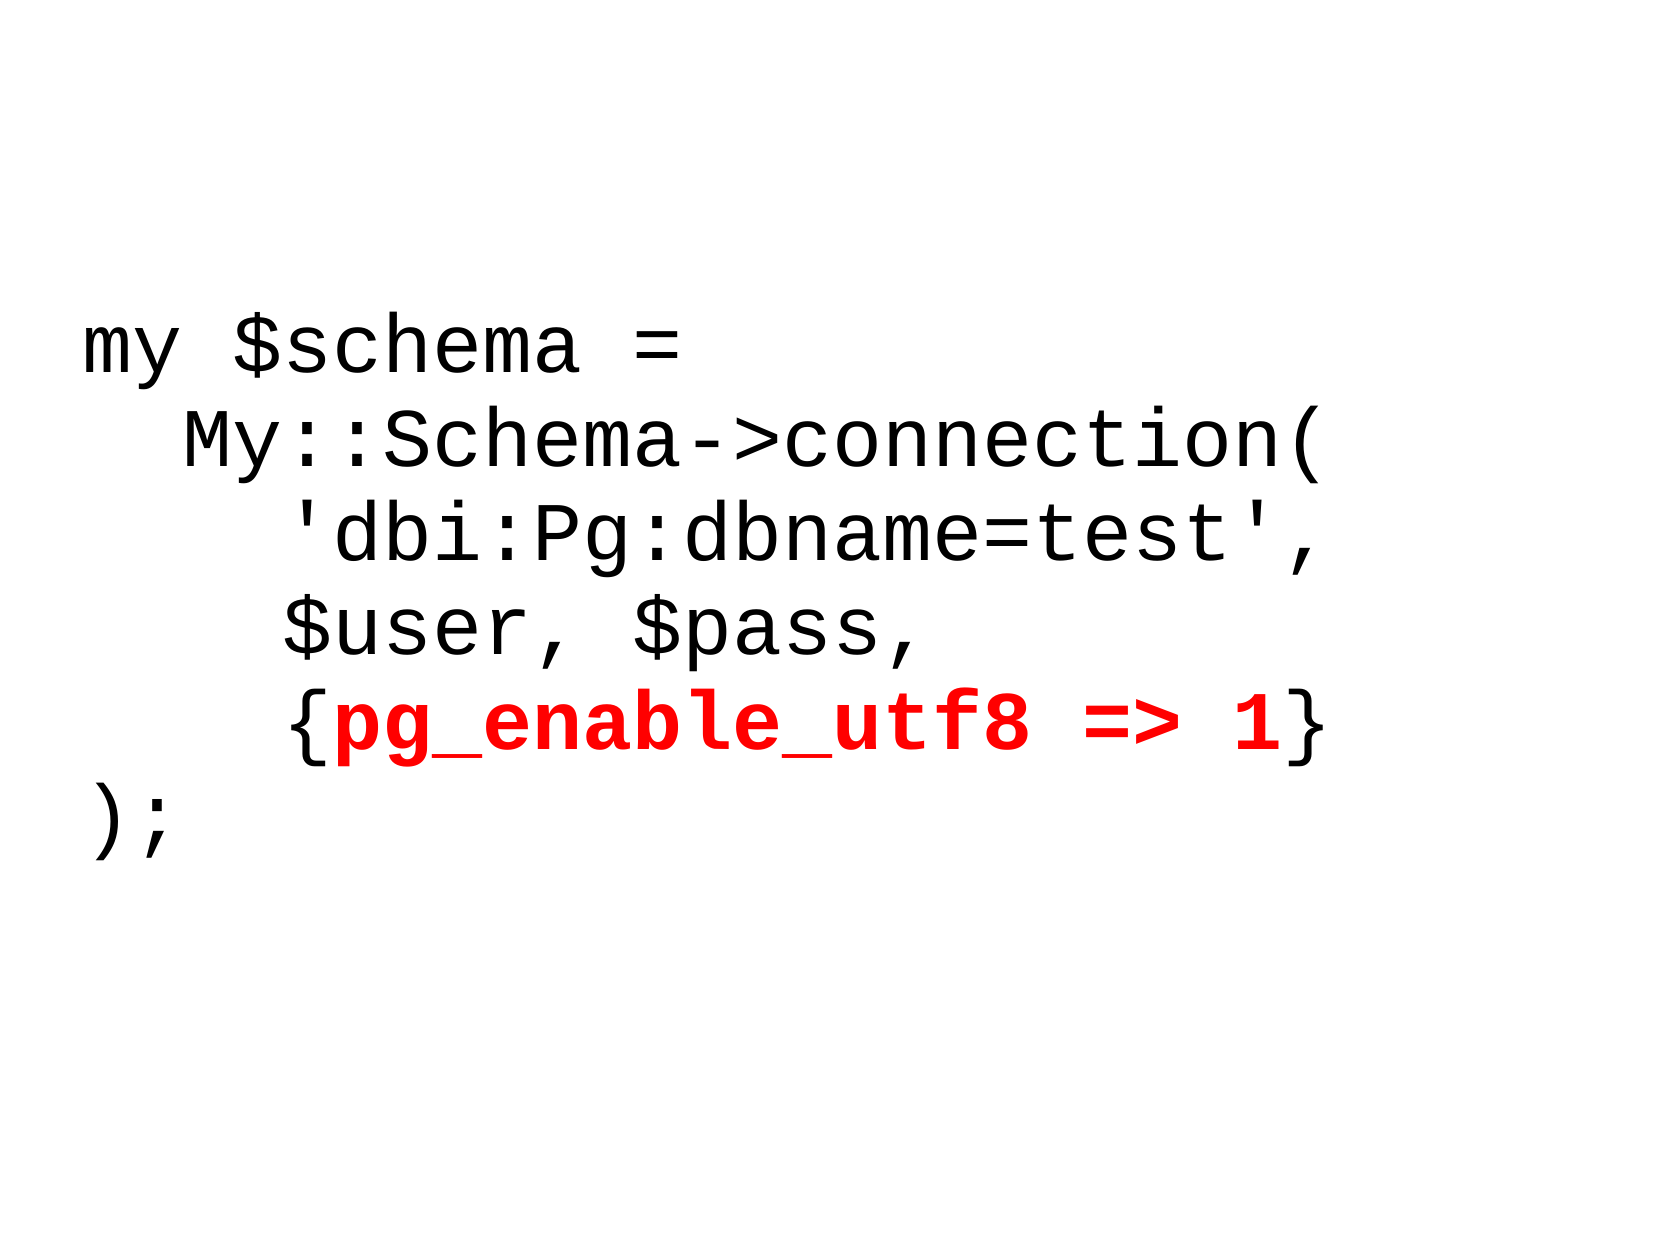

# my $schema = My::Schema->connection( 'dbi:Pg:dbname=test', $user, $pass, {pg_enable_utf8 => 1} );